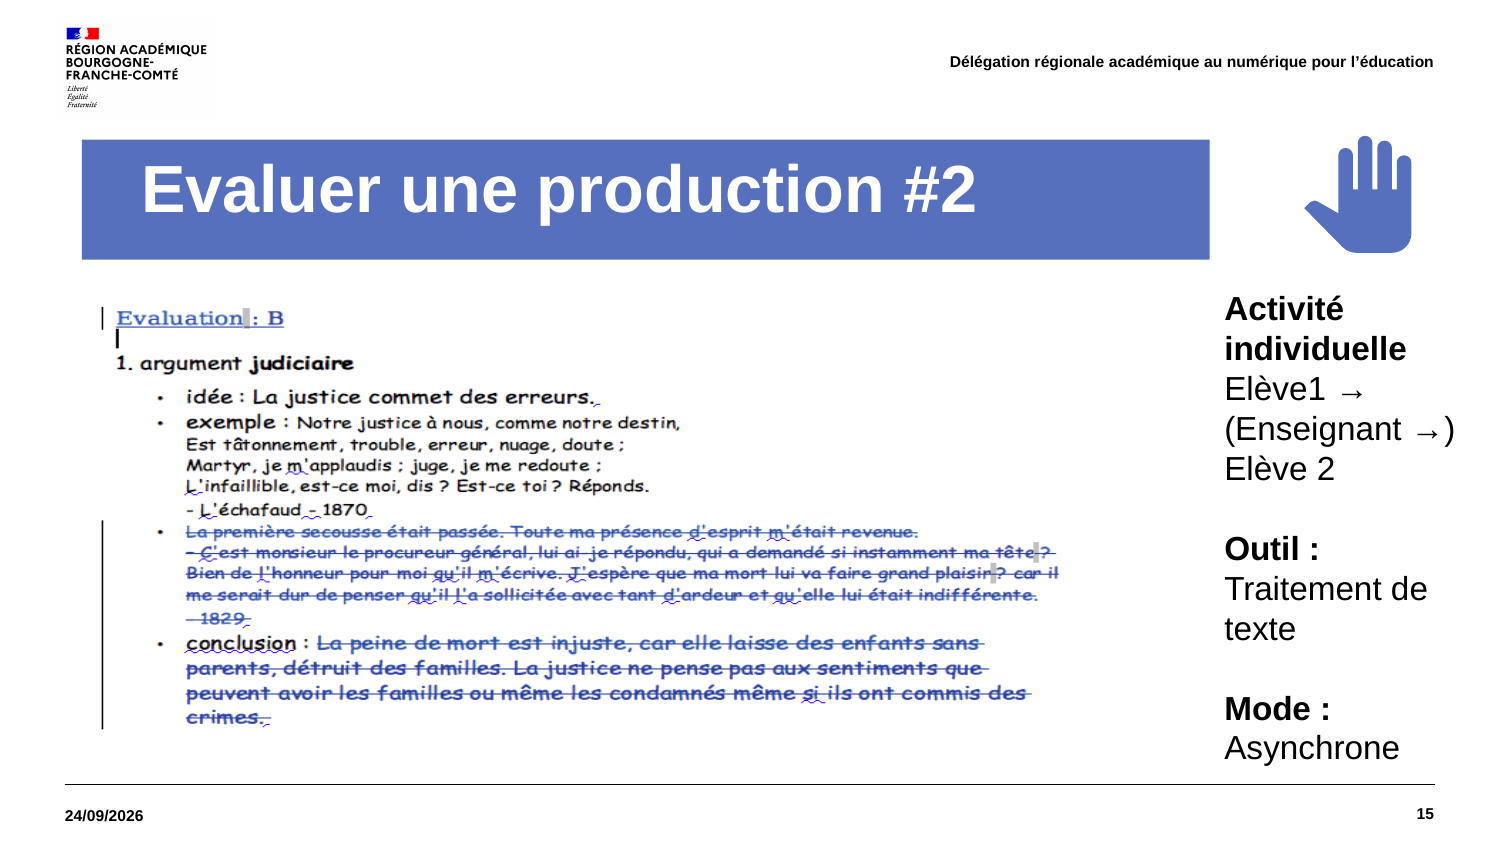

Délégation régionale académique au numérique pour l’éducation
Evaluer une production #2
Activité individuelle
Elève1 → (Enseignant →) Elève 2
Outil :
Traitement de texte
Mode :
Asynchrone